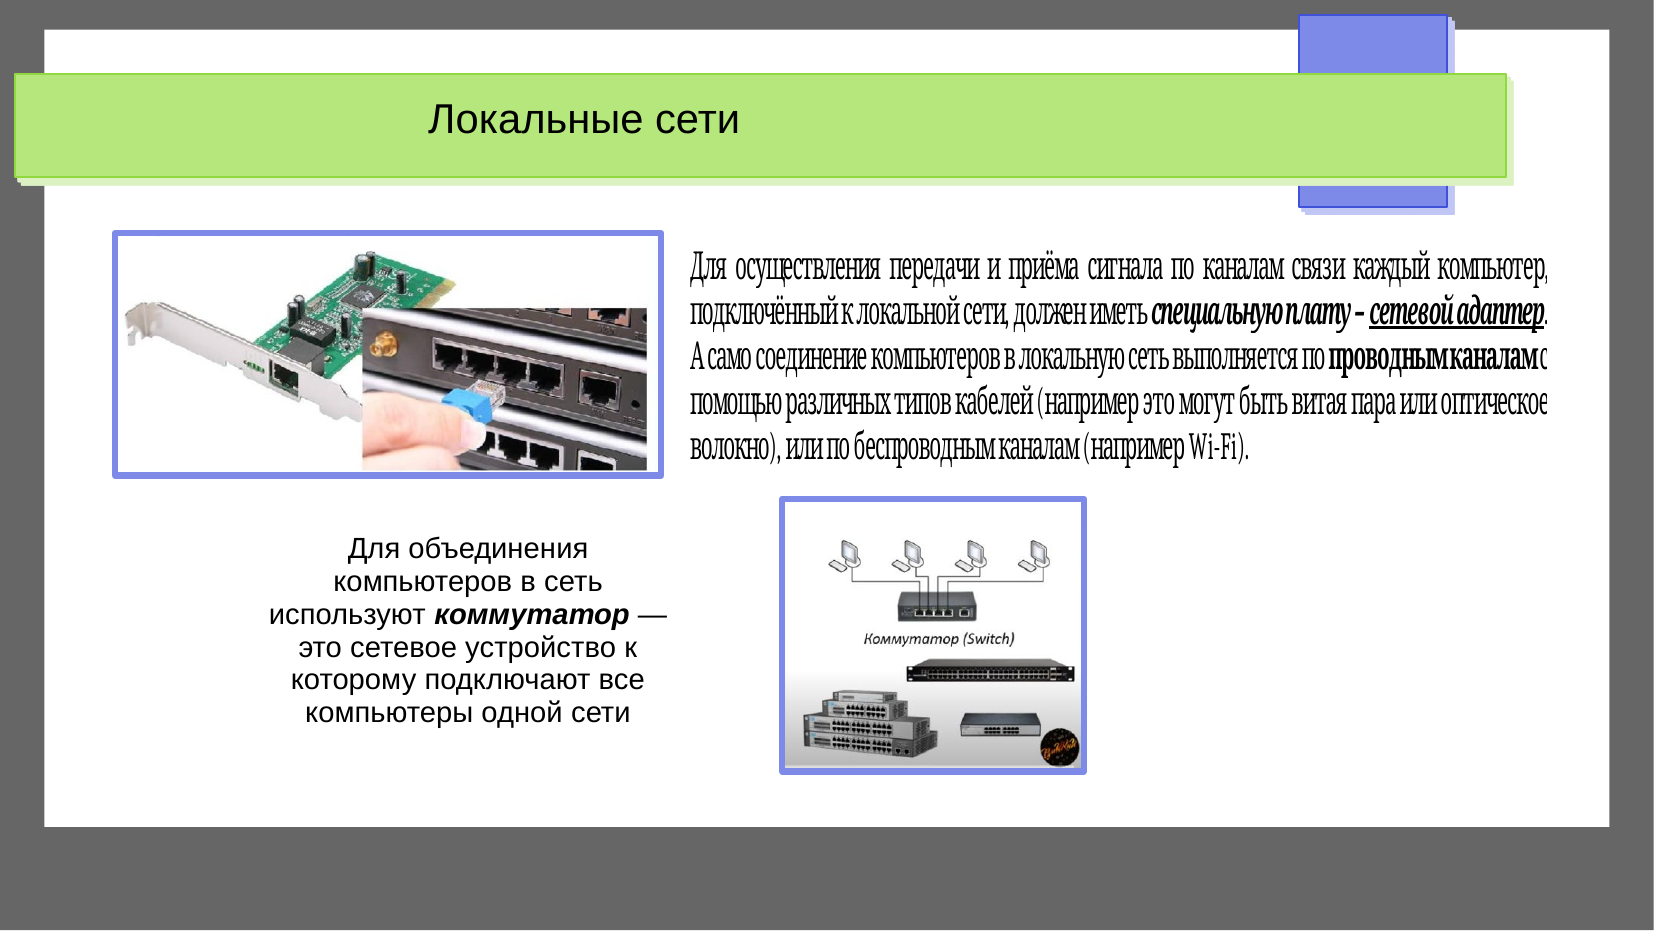

Локальные сети
Для объединения компьютеров в сеть используют коммутатор — это сетевое устройство к которому подключают все компьютеры одной сети